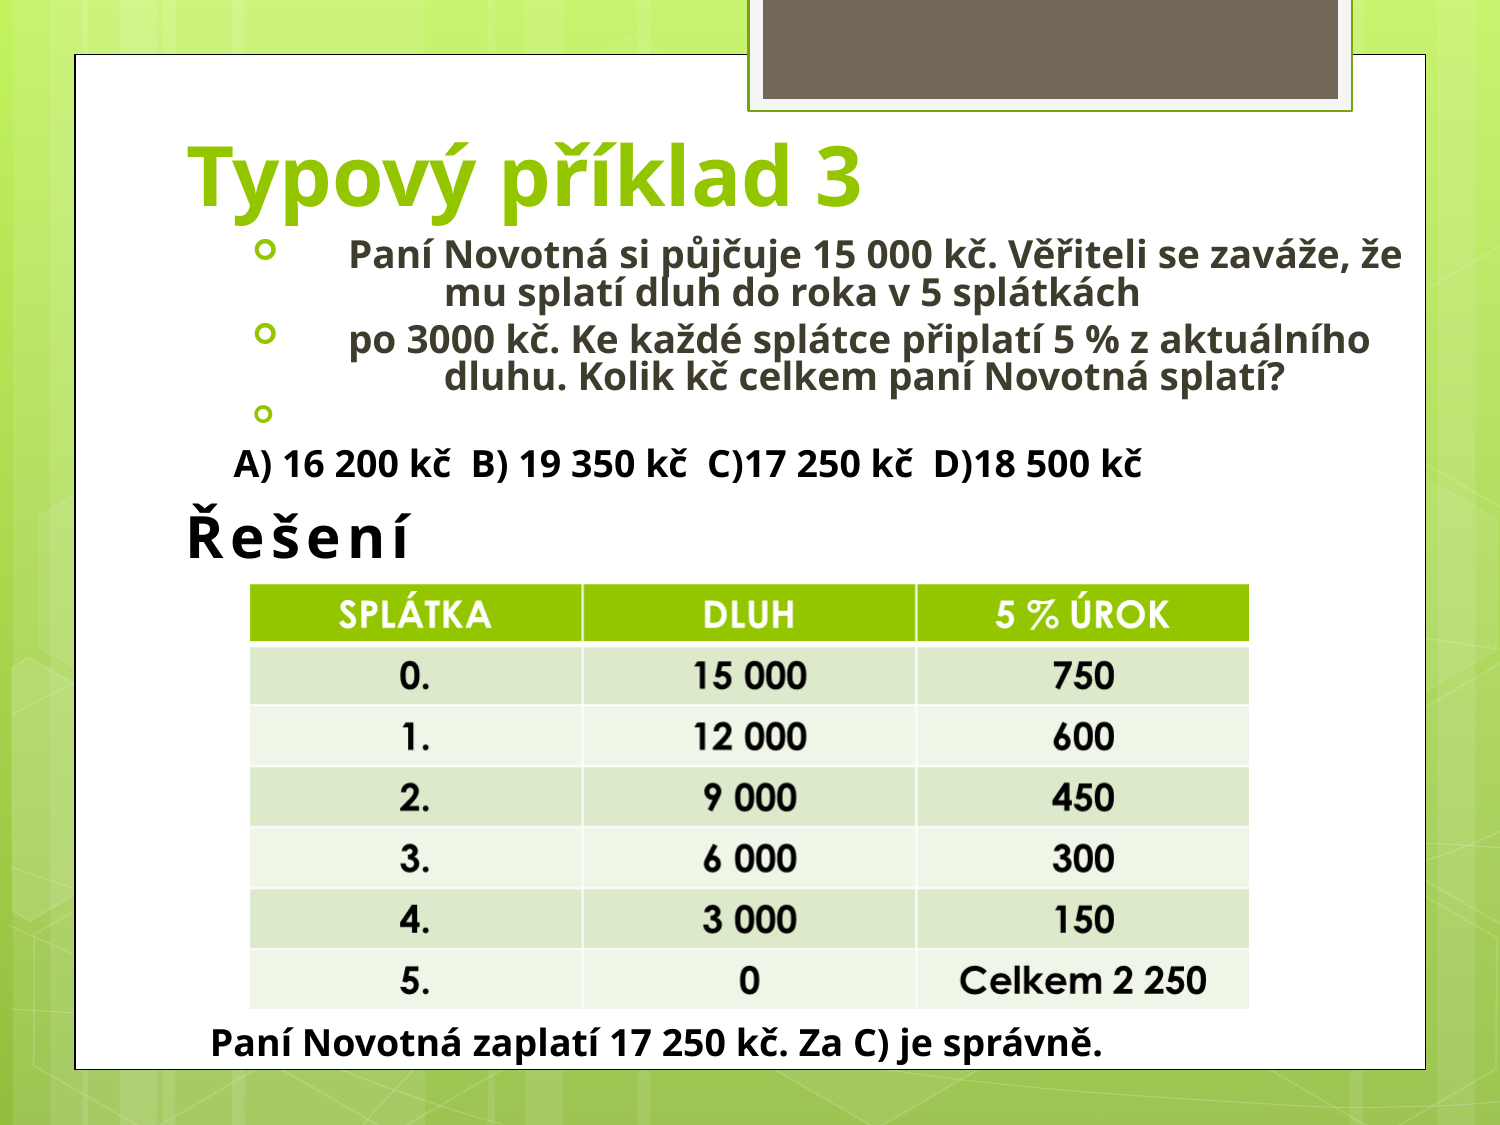

# Typový příklad 3
Paní Novotná si půjčuje 15 000 kč. Věřiteli se zaváže, že mu splatí dluh do roka v 5 splátkách
po 3000 kč. Ke každé splátce připlatí 5 % z aktuálního dluhu. Kolik kč celkem paní Novotná splatí?
A) 16 200 kč B) 19 350 kč C)17 250 kč D)18 500 kč
Řešení
Paní Novotná zaplatí 17 250 kč. Za C) je správně.